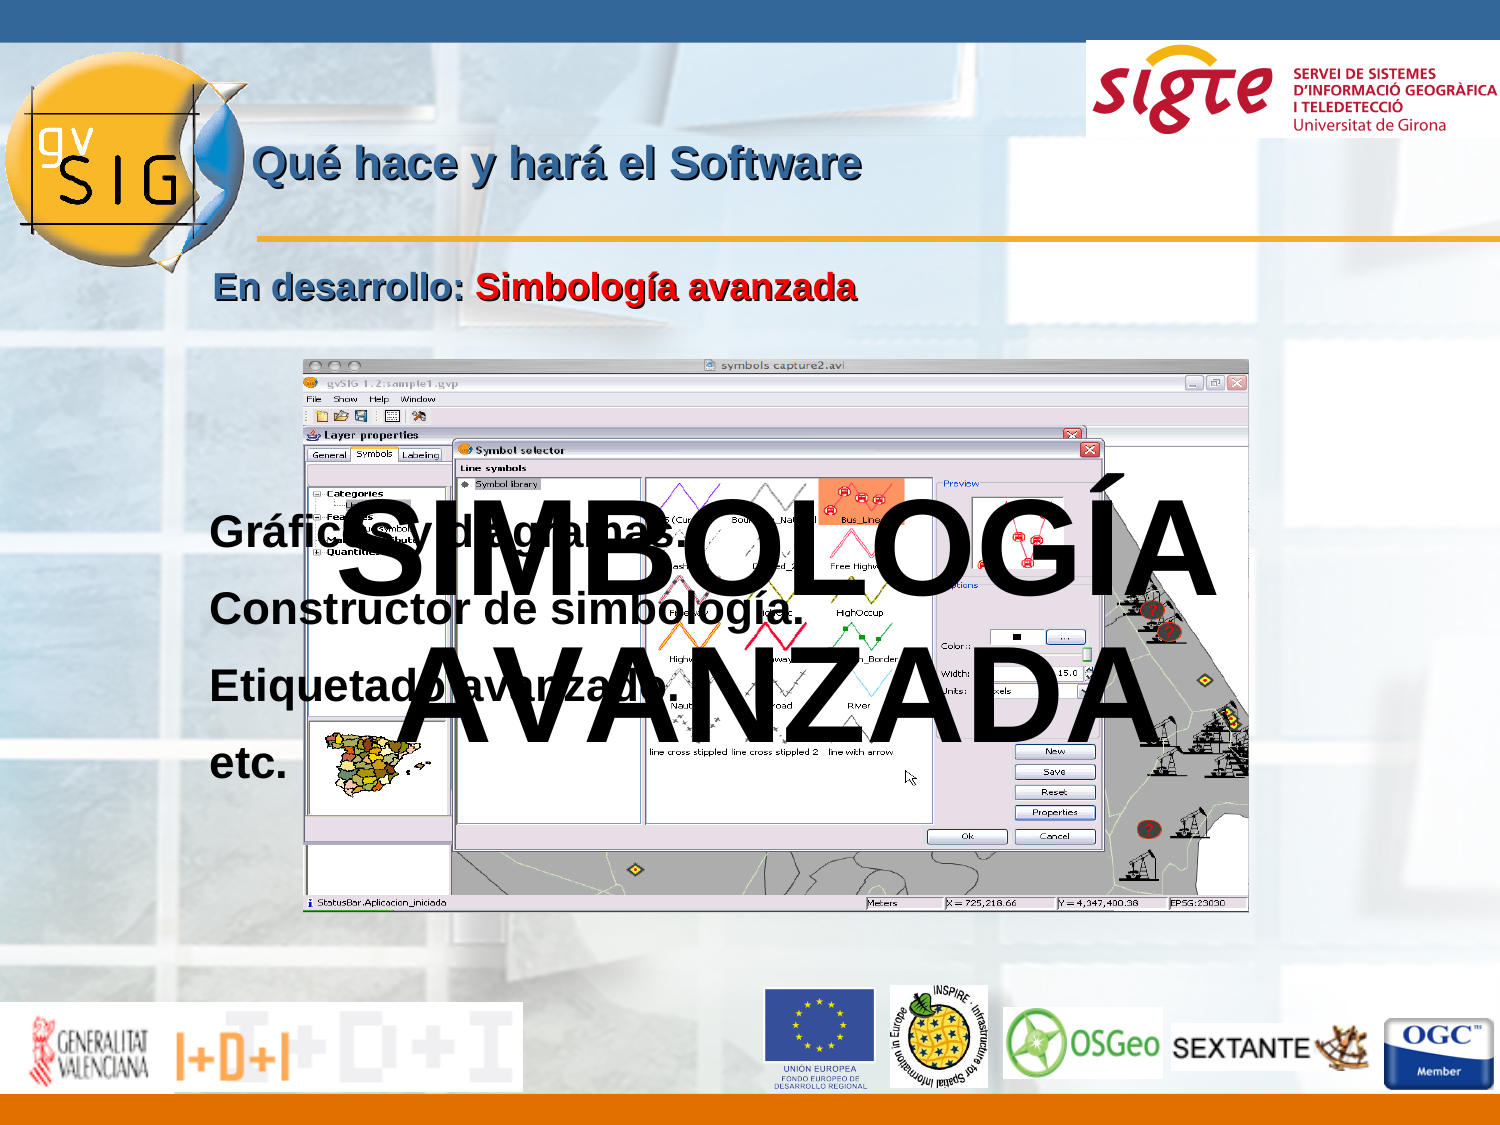

Qué hace y hará el Software
En desarrollo: Simbología avanzada
SIMBOLOGÍA AVANZADA
 Gráficos y diagramas.
 Constructor de simbología.
 Etiquetado avanzado.
 etc.